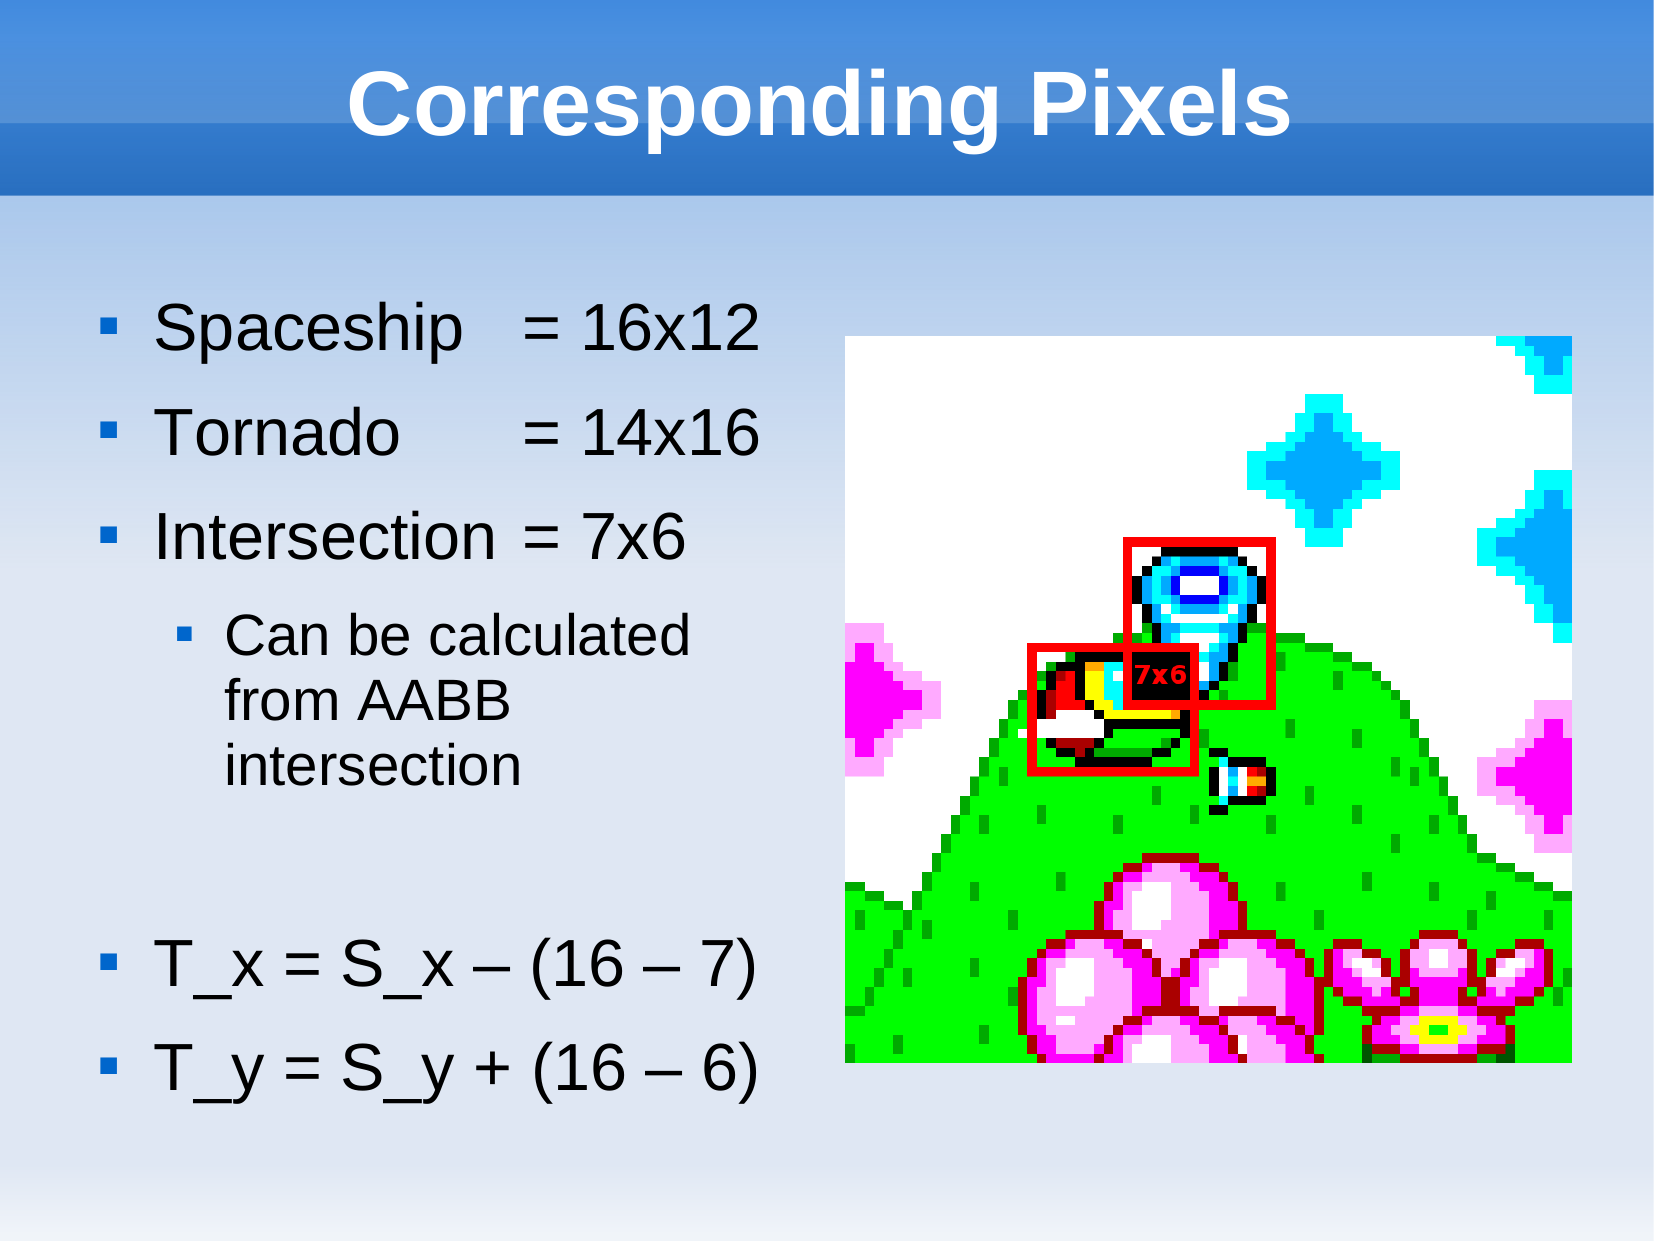

# Corresponding Pixels
Spaceship	= 16x12
Tornado		= 14x16
Intersection	= 7x6
Can be calculated from AABB intersection
T_x = S_x – (16 – 7)
T_y = S_y + (16 – 6)